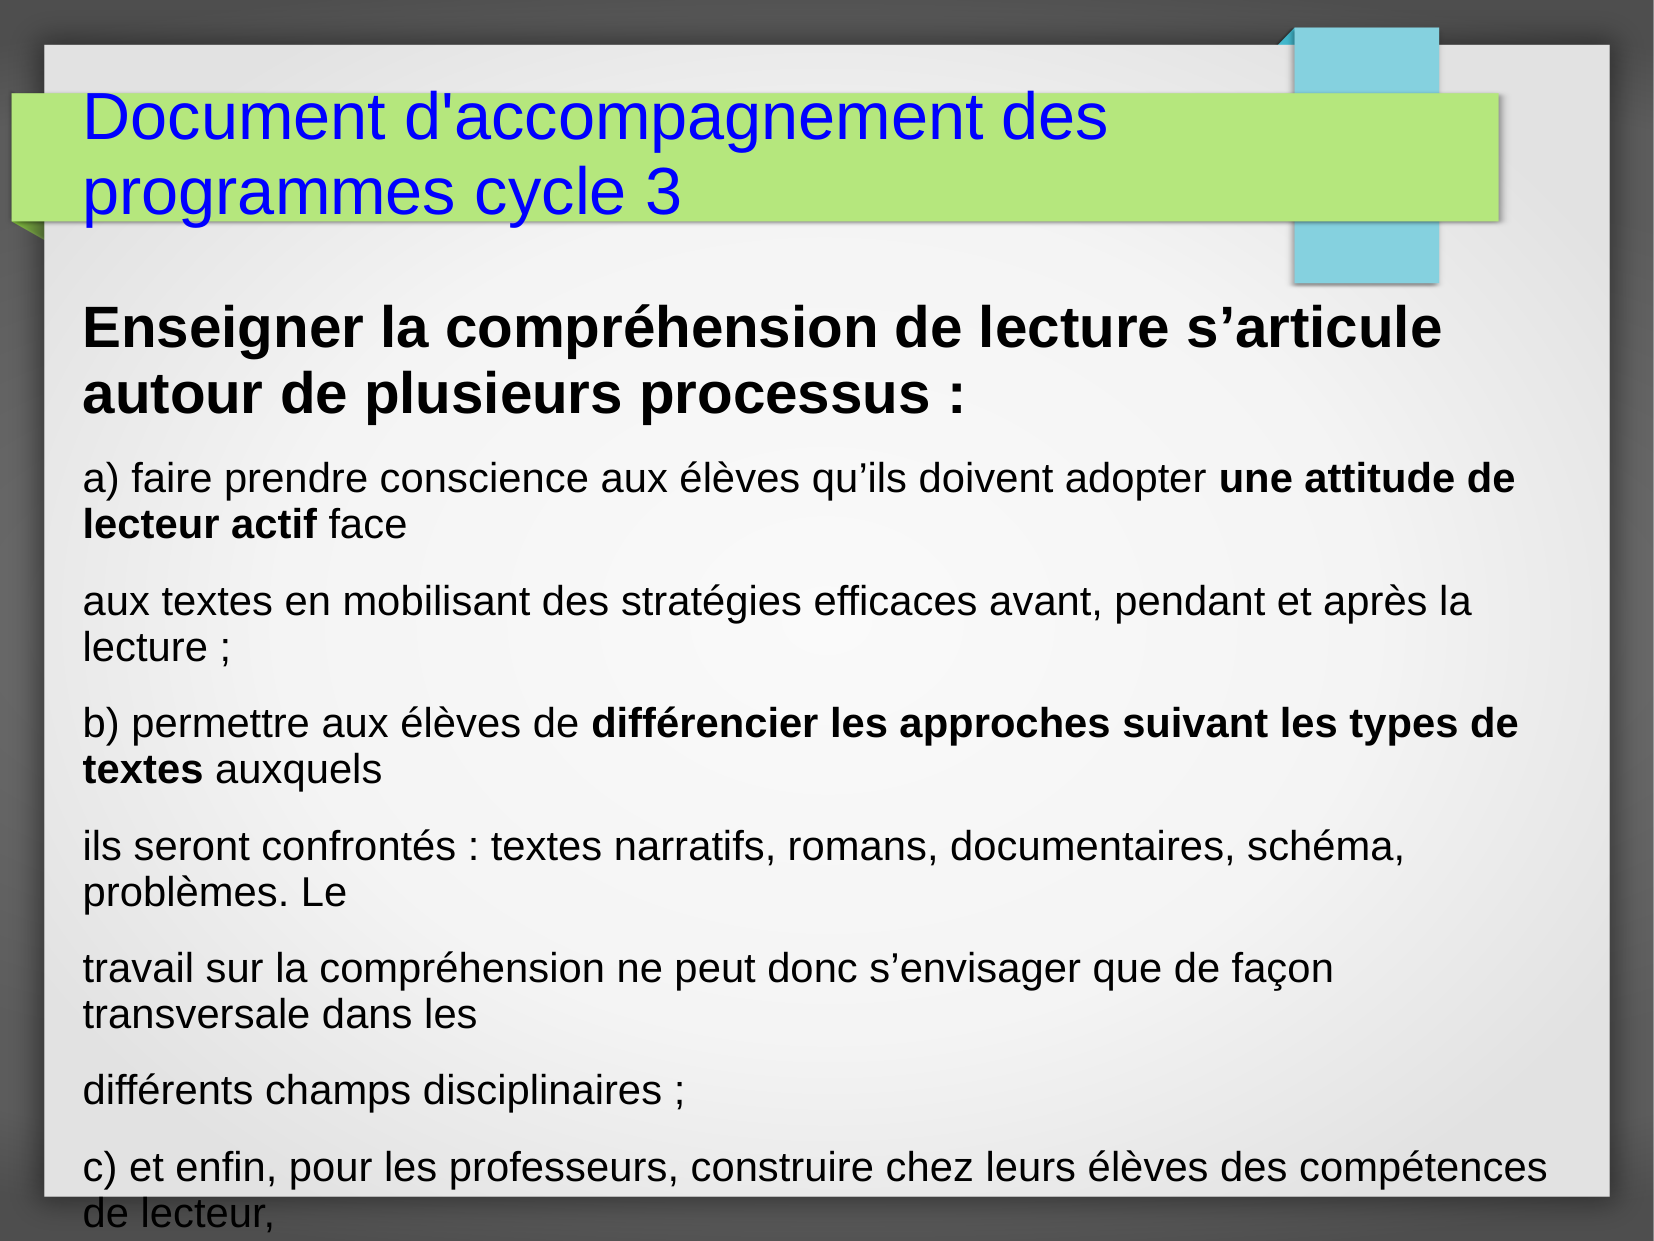

# Document d'accompagnement des programmes cycle 3
Enseigner la compréhension de lecture s’articule autour de plusieurs processus :
a) faire prendre conscience aux élèves qu’ils doivent adopter une attitude de lecteur actif face
aux textes en mobilisant des stratégies efficaces avant, pendant et après la lecture ;
b) permettre aux élèves de différencier les approches suivant les types de textes auxquels
ils seront confrontés : textes narratifs, romans, documentaires, schéma, problèmes. Le
travail sur la compréhension ne peut donc s’envisager que de façon transversale dans les
différents champs disciplinaires ;
c) et enfin, pour les professeurs, construire chez leurs élèves des compétences de lecteur,
ce qui implique un enseignement structuré, élaborant des programmations cohérentes
dans ce domaine